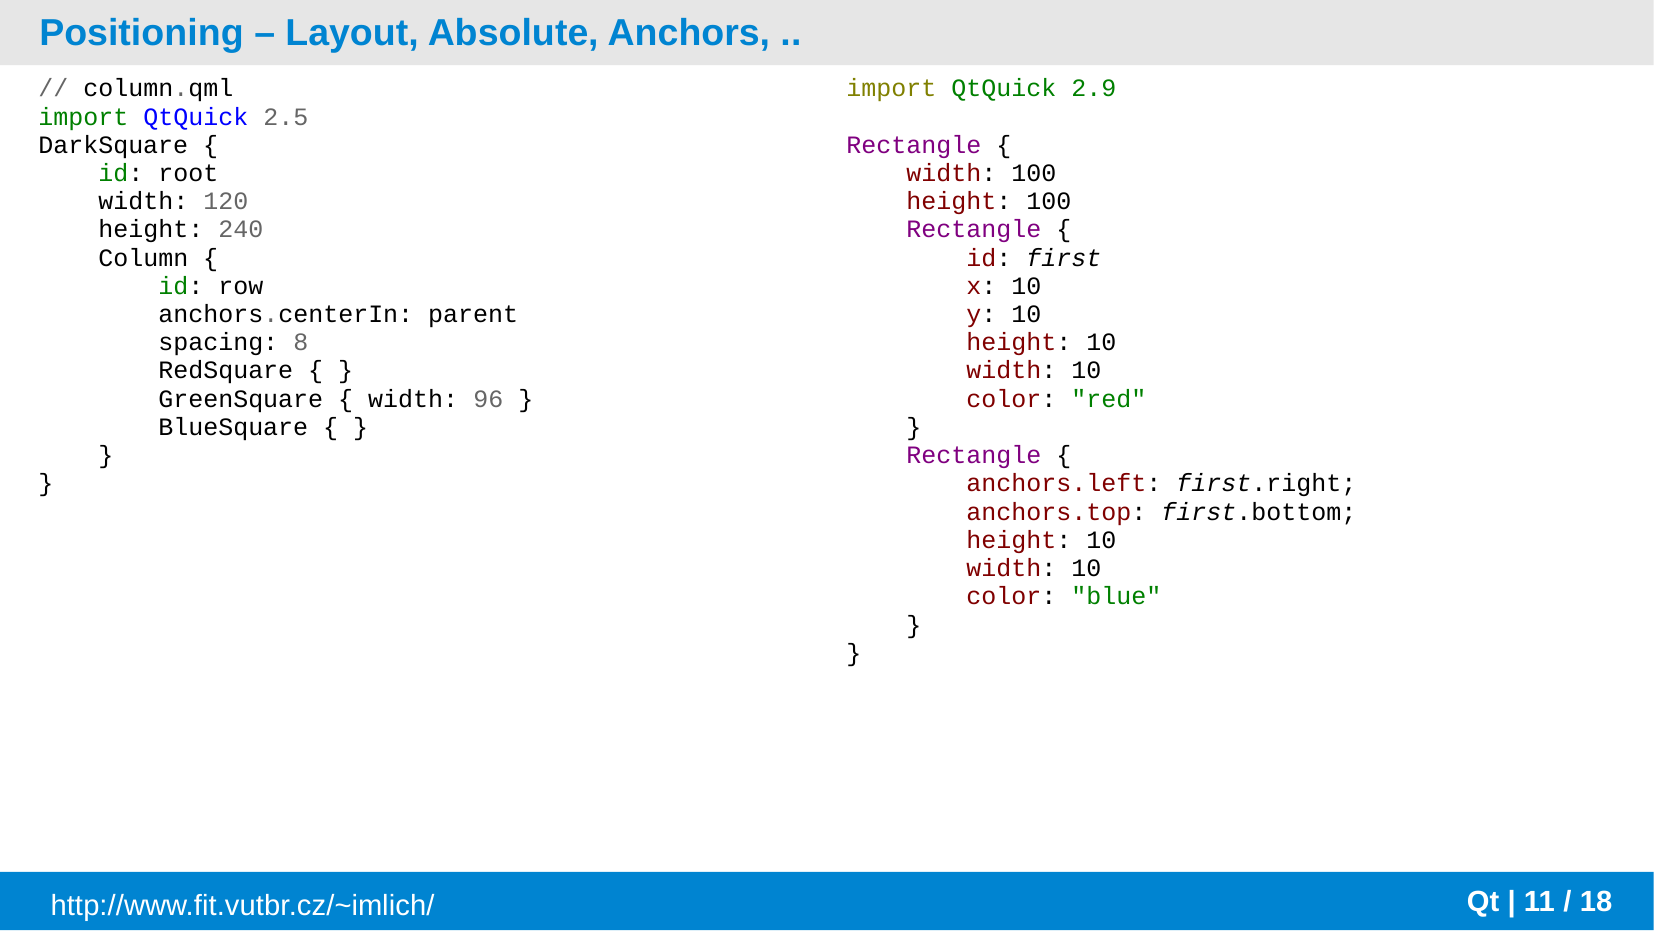

# Positioning – Layout, Absolute, Anchors, ..
// column.qml
import QtQuick 2.5
DarkSquare {
 id: root
 width: 120
 height: 240
 Column {
 id: row
 anchors.centerIn: parent
 spacing: 8
 RedSquare { }
 GreenSquare { width: 96 }
 BlueSquare { }
 }
}
import QtQuick 2.9
Rectangle {
 width: 100
 height: 100
 Rectangle {
 id: first
 x: 10
 y: 10
 height: 10
 width: 10
 color: "red"
 }
 Rectangle {
 anchors.left: first.right;
 anchors.top: first.bottom;
 height: 10
 width: 10
 color: "blue"
 }
}